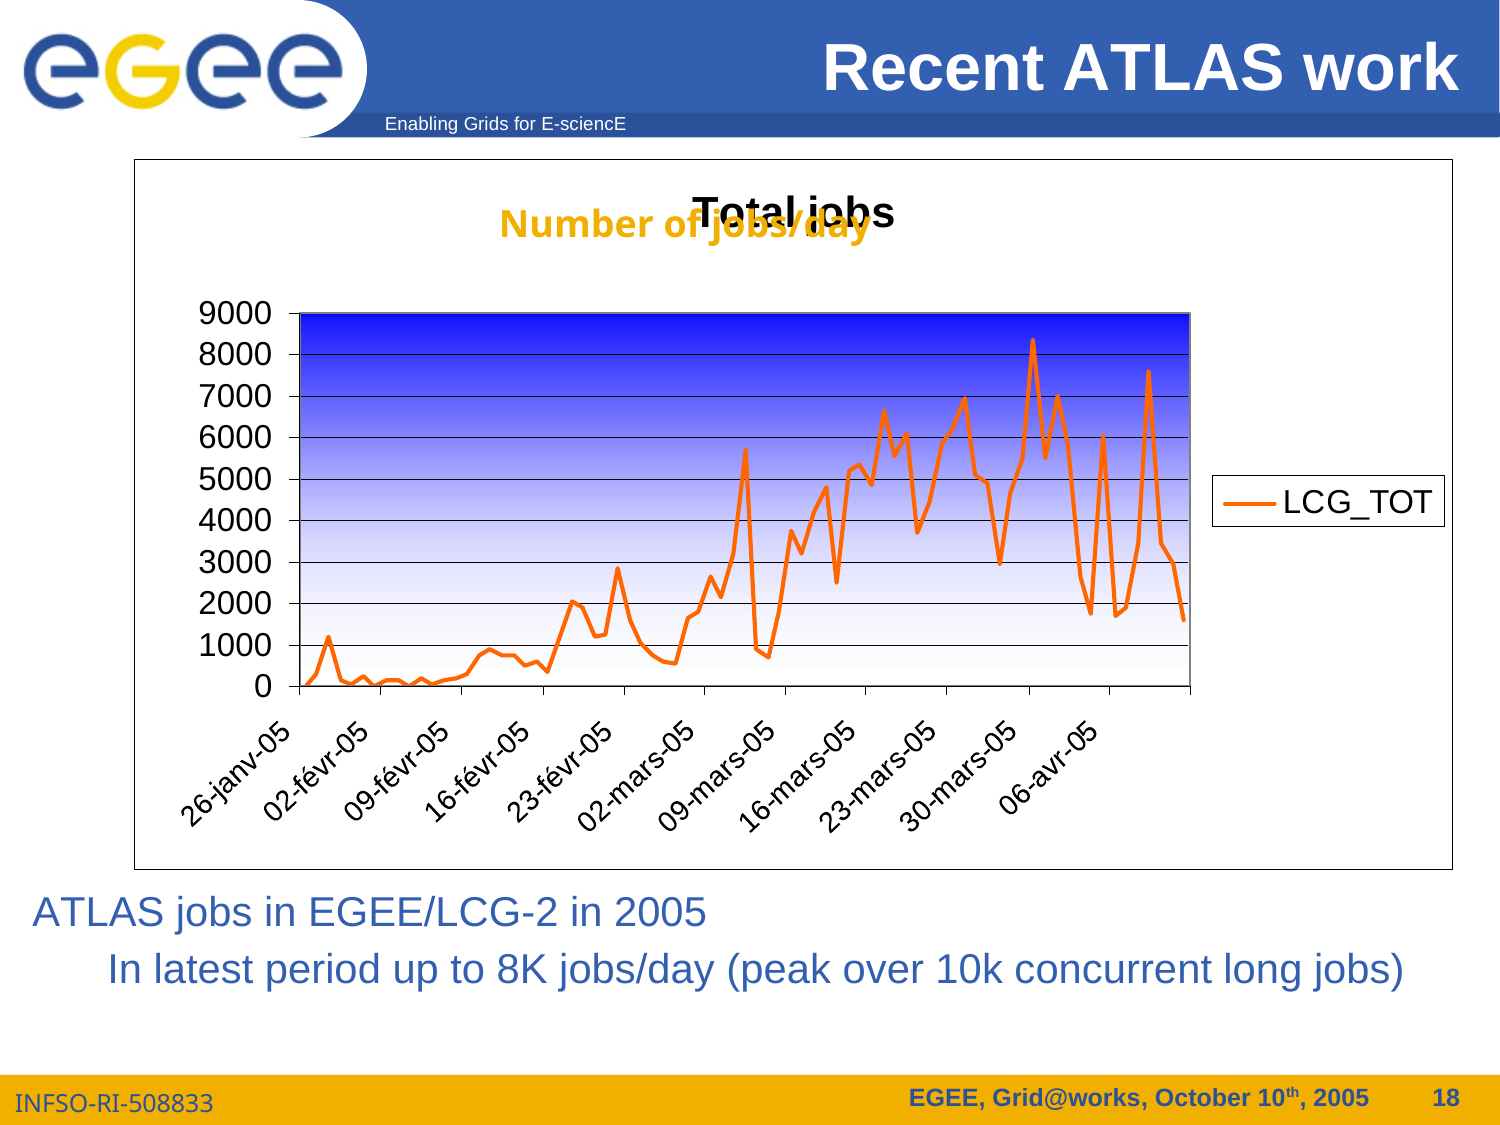

# Recent ATLAS work
Number of jobs/day
ATLAS jobs in EGEE/LCG-2 in 2005
In latest period up to 8K jobs/day (peak over 10k concurrent long jobs)
MIE 2005 Healthgrid workshop, Geneva, August 2005
18